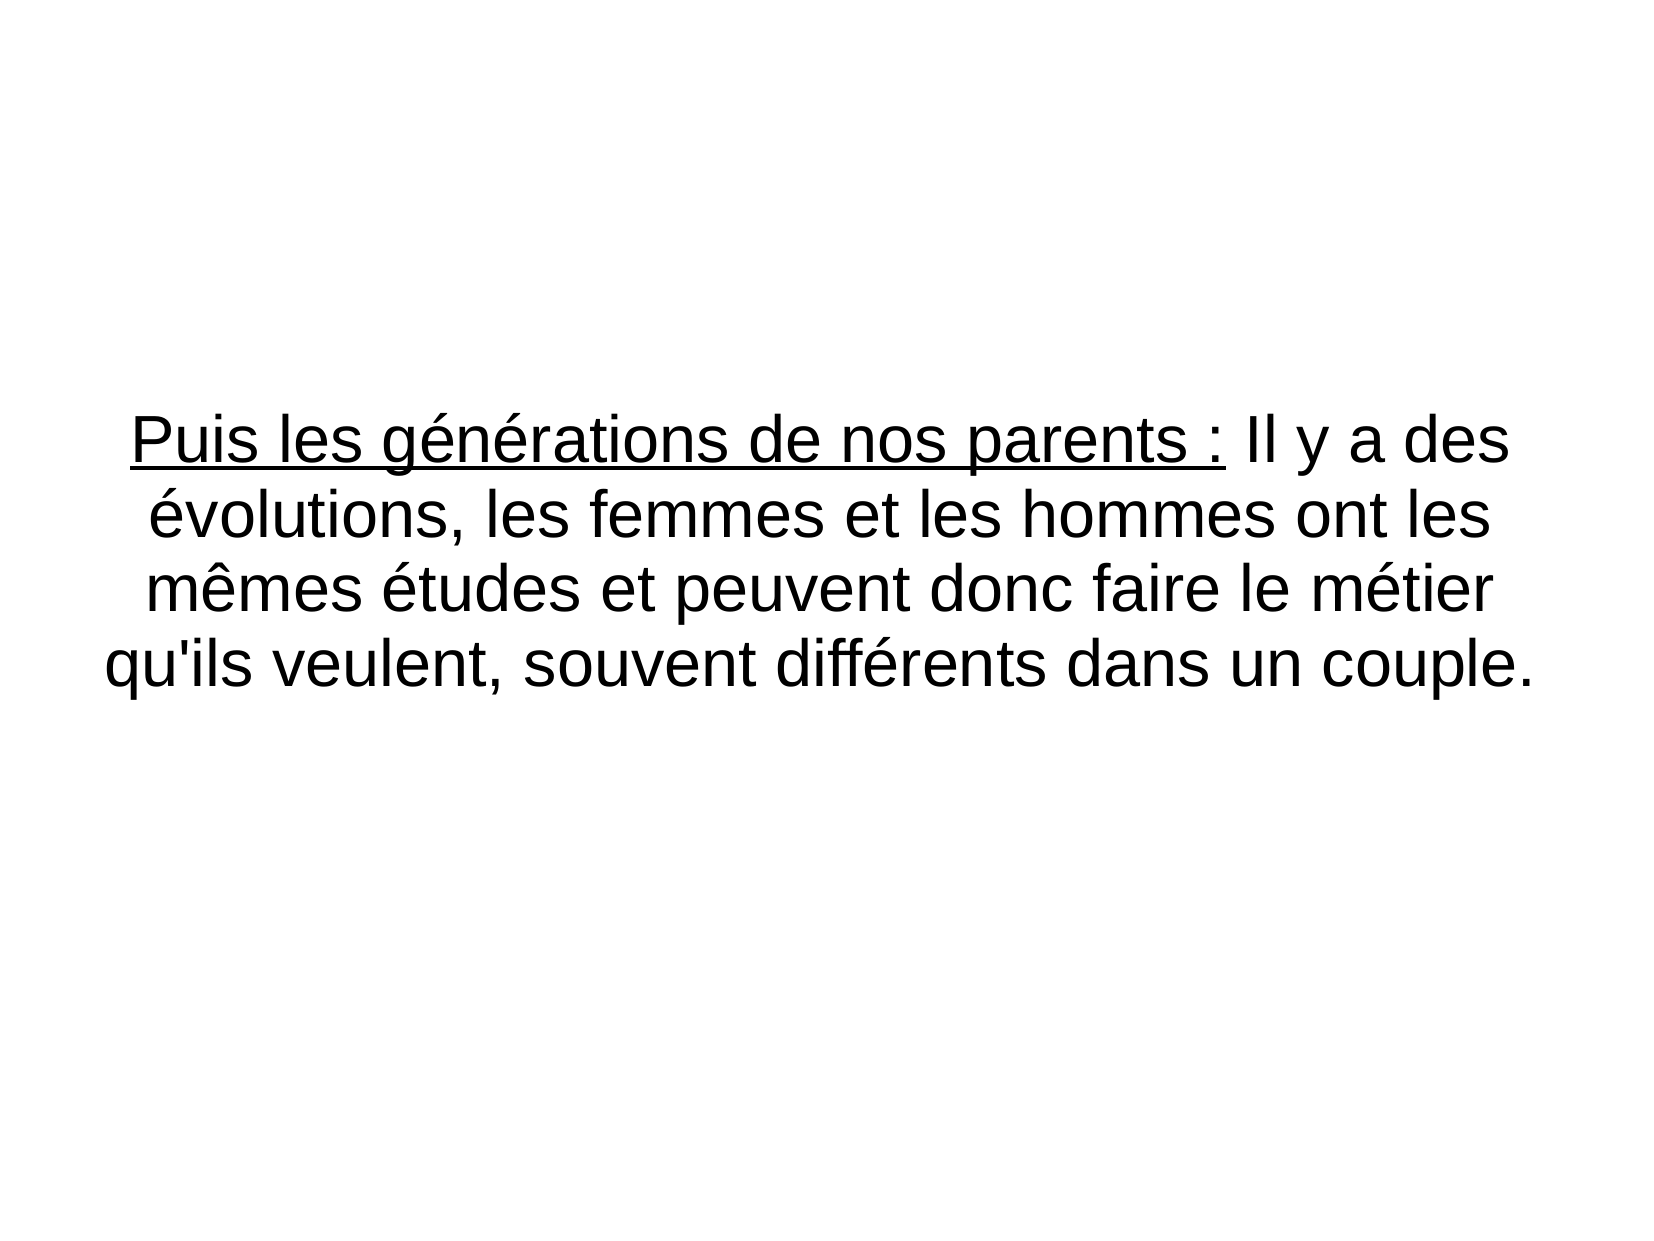

# Puis les générations de nos parents : Il y a des évolutions, les femmes et les hommes ont les mêmes études et peuvent donc faire le métier qu'ils veulent, souvent différents dans un couple.